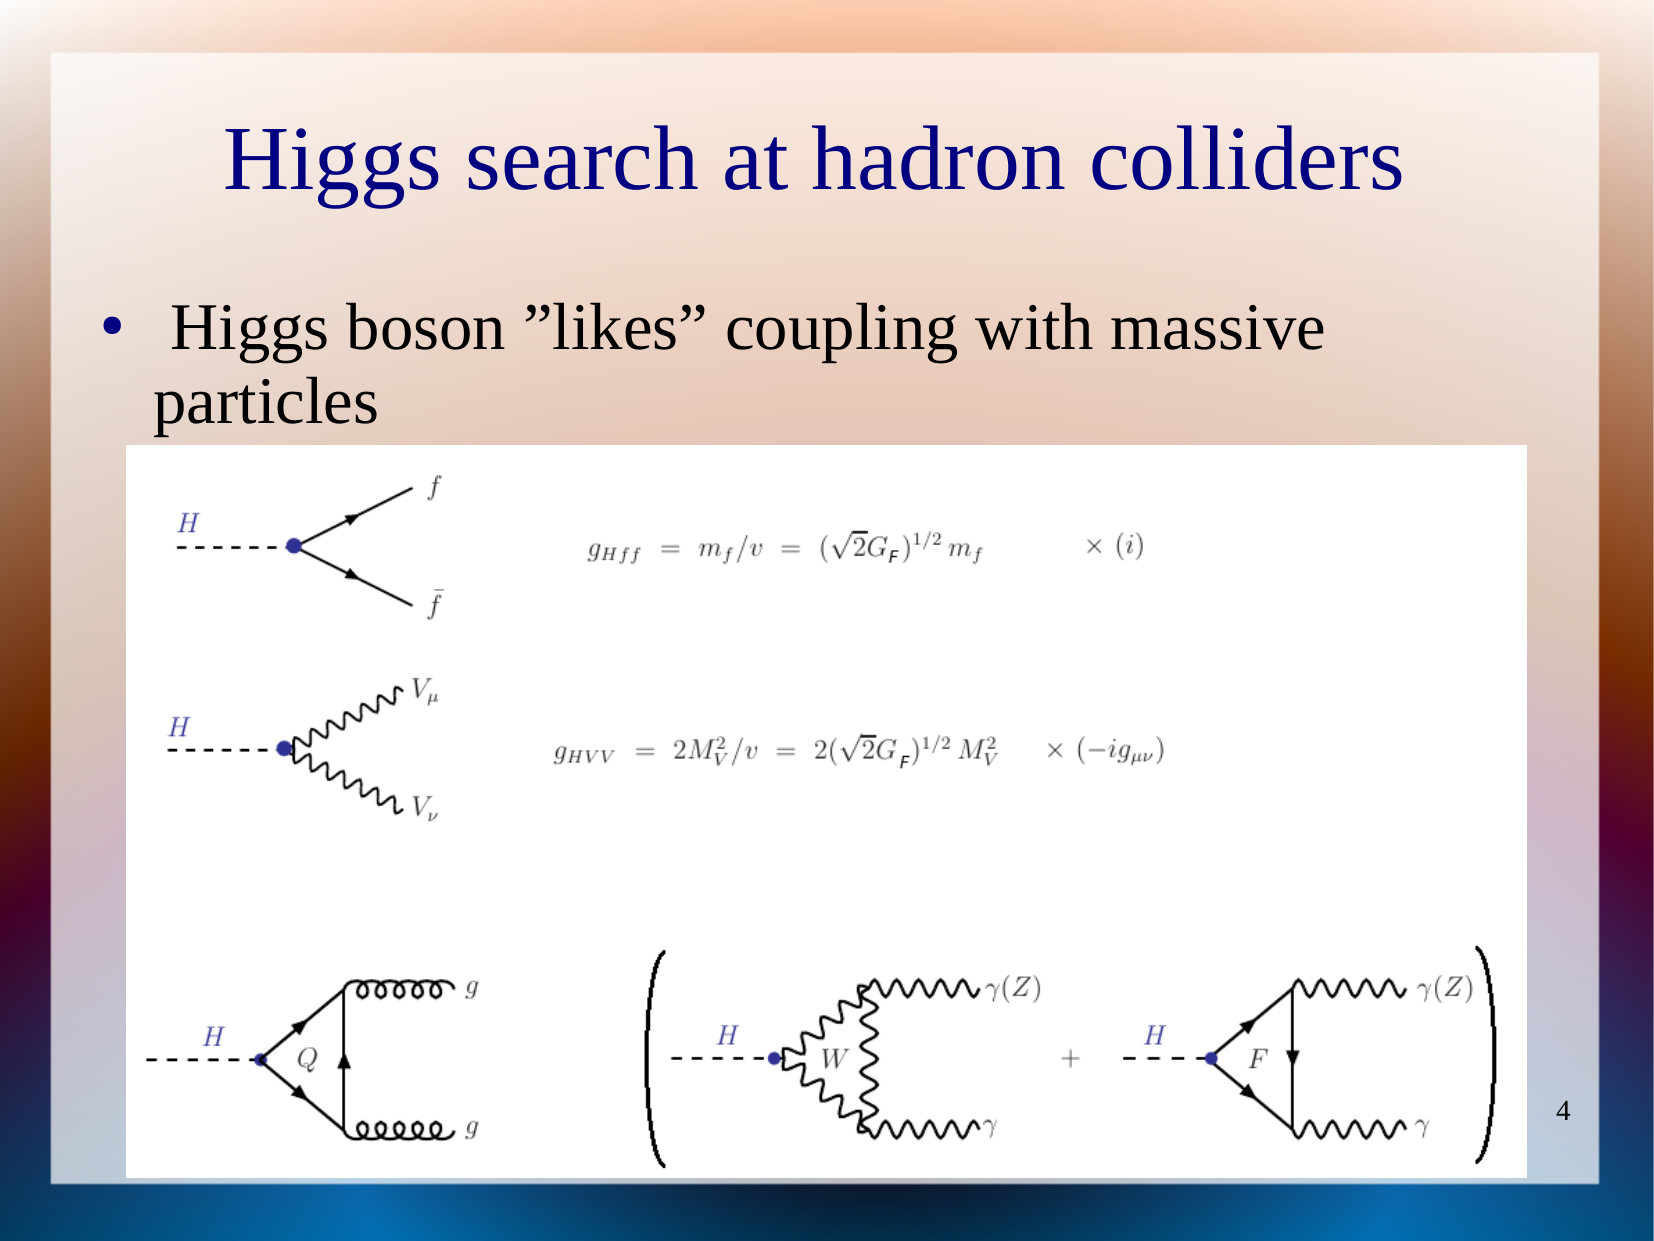

# Higgs search at hadron colliders
 Higgs boson ”likes” coupling with massive particles
4